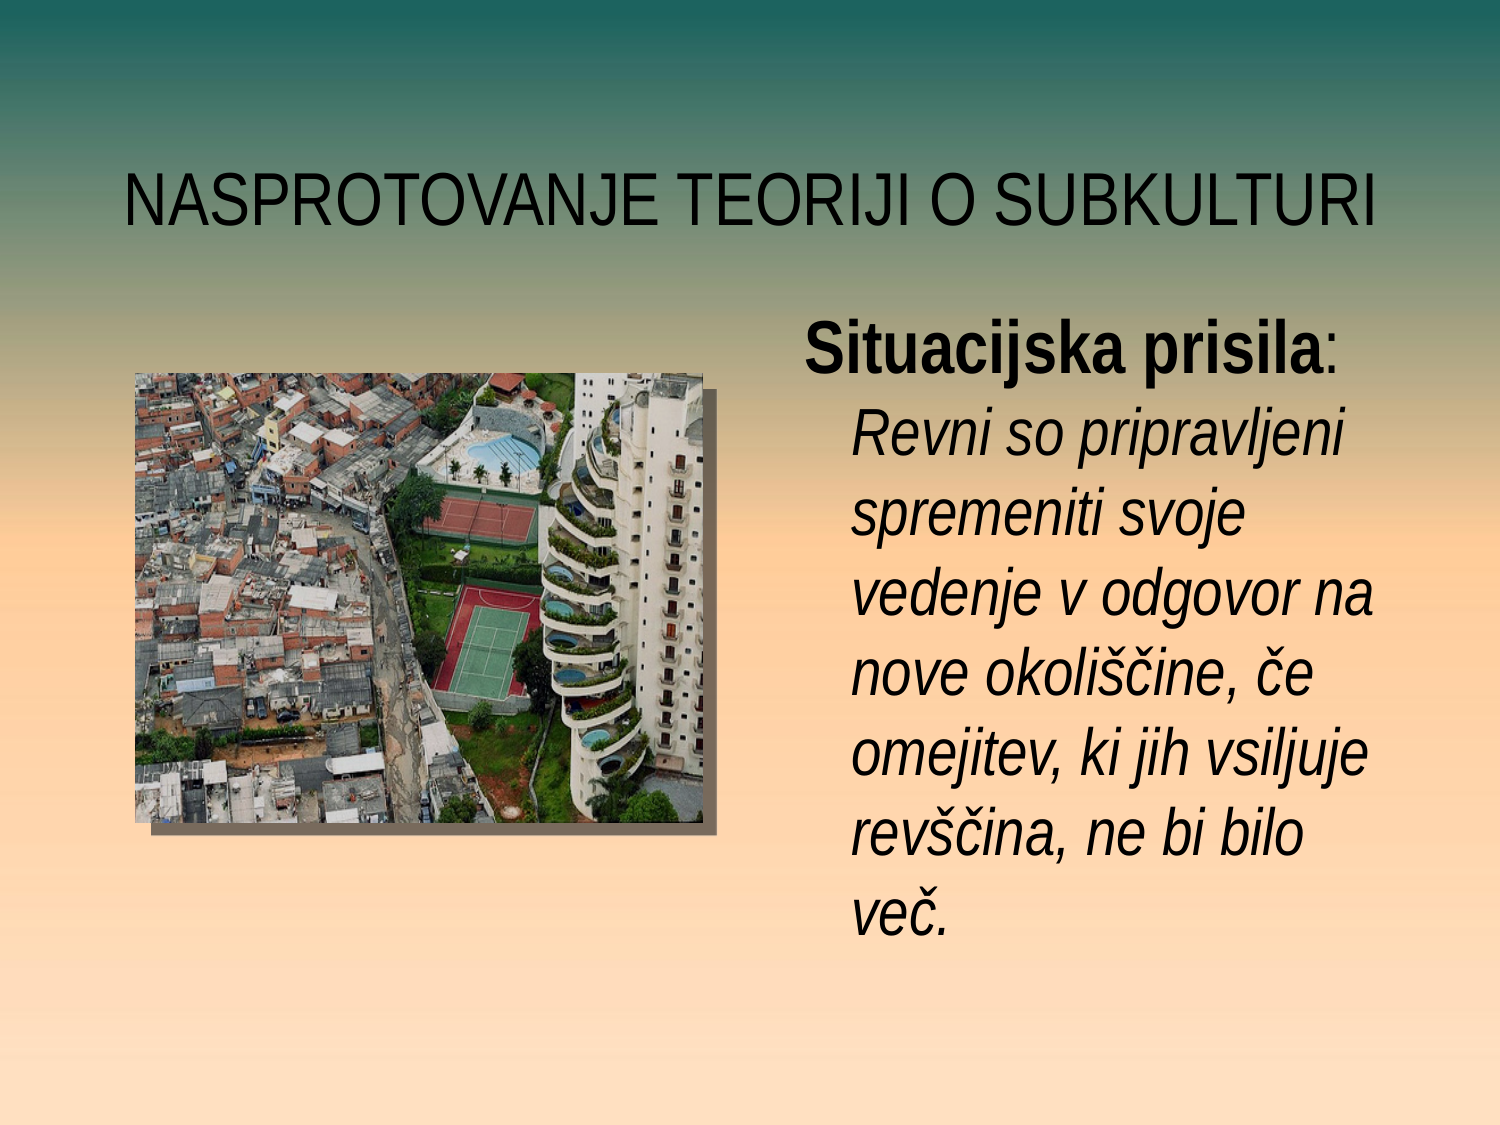

# NASPROTOVANJE TEORIJI O SUBKULTURI
Situacijska prisila: Revni so pripravljeni spremeniti svoje vedenje v odgovor na nove okoliščine, če omejitev, ki jih vsiljuje revščina, ne bi bilo več.